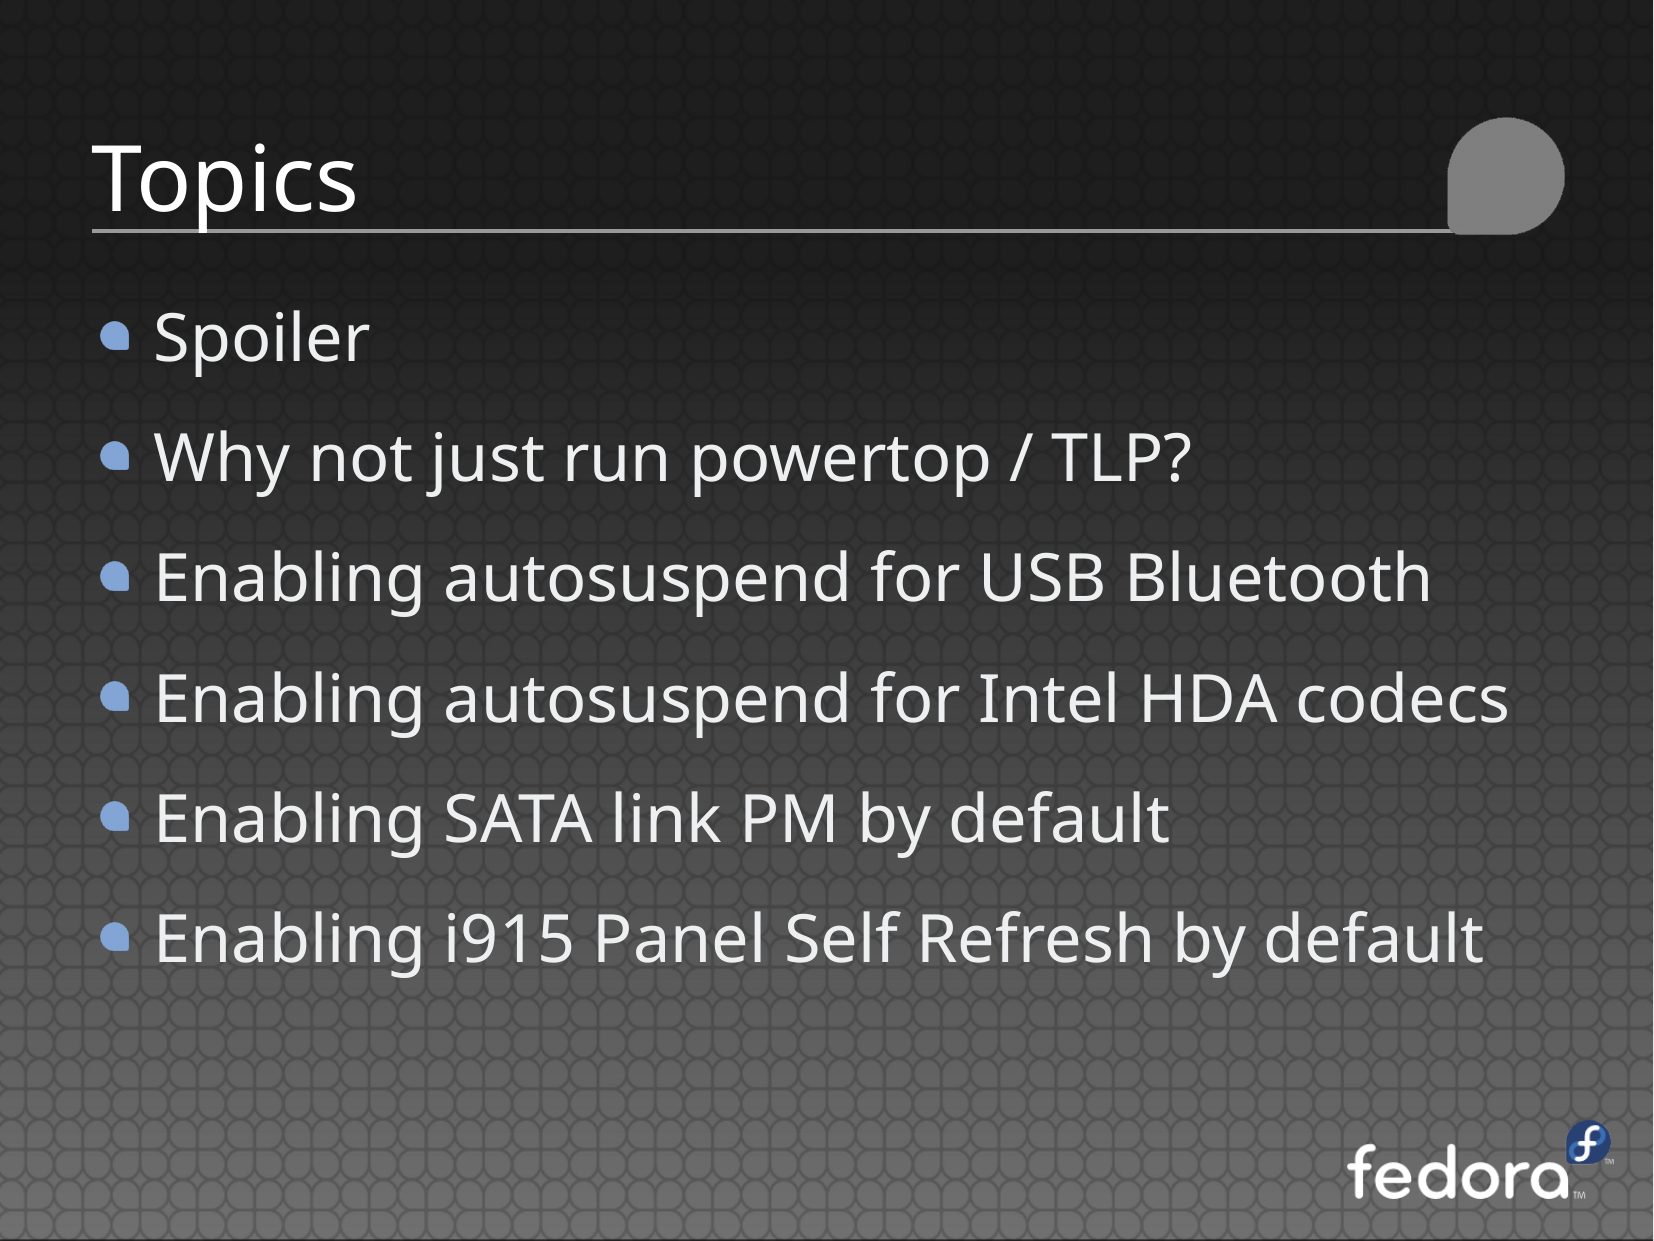

Topics
# Spoiler
Why not just run powertop / TLP?
Enabling autosuspend for USB Bluetooth
Enabling autosuspend for Intel HDA codecs
Enabling SATA link PM by default
Enabling i915 Panel Self Refresh by default